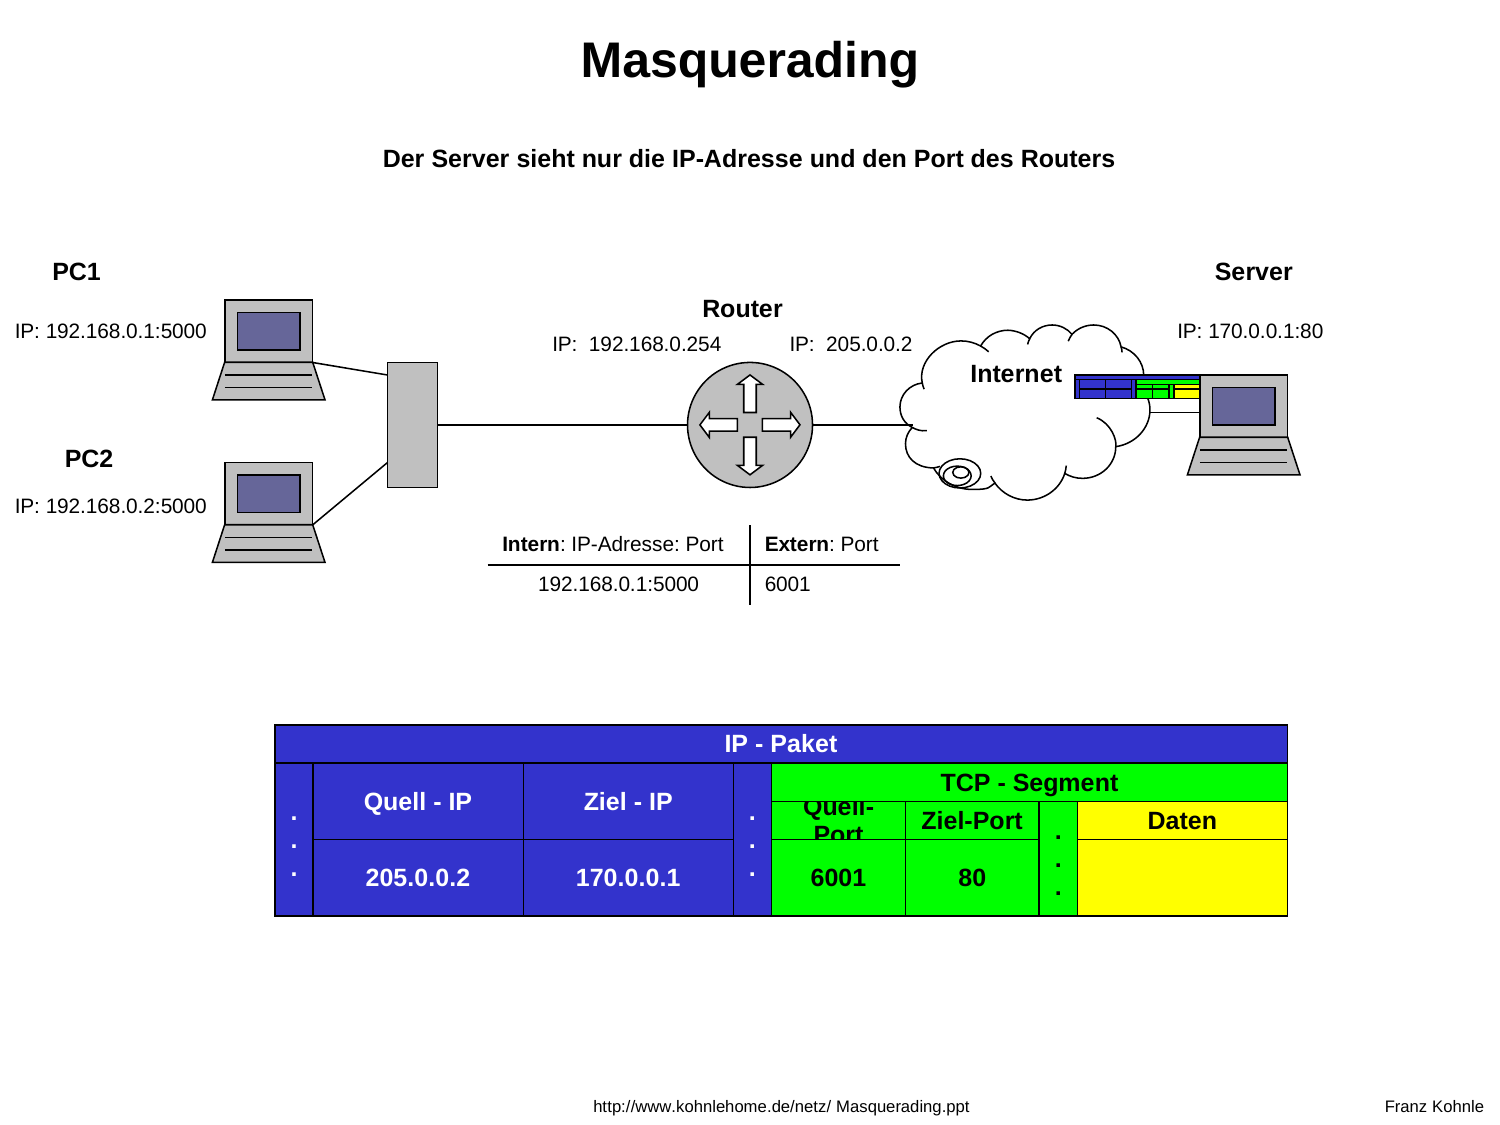

Masquerading
Der Server sieht nur die IP-Adresse und den Port des Routers
PC1
Server
Router
IP: 192.168.0.1:5000
IP: 170.0.0.1:80
IP: 192.168.0.254
IP: 205.0.0.2
Internet
PC2
IP: 192.168.0.2:5000
Intern: IP-Adresse: Port
Extern: Port
192.168.0.1:5000
6001
IP - Paket
...
Quell - IP
Ziel - IP
...
205.0.0.2
170.0.0.1
TCP - Segment
Quell-Port
Ziel-Port
...
6001
80
Daten
http://www.kohnlehome.de/netz/ Masquerading.ppt
Franz Kohnle